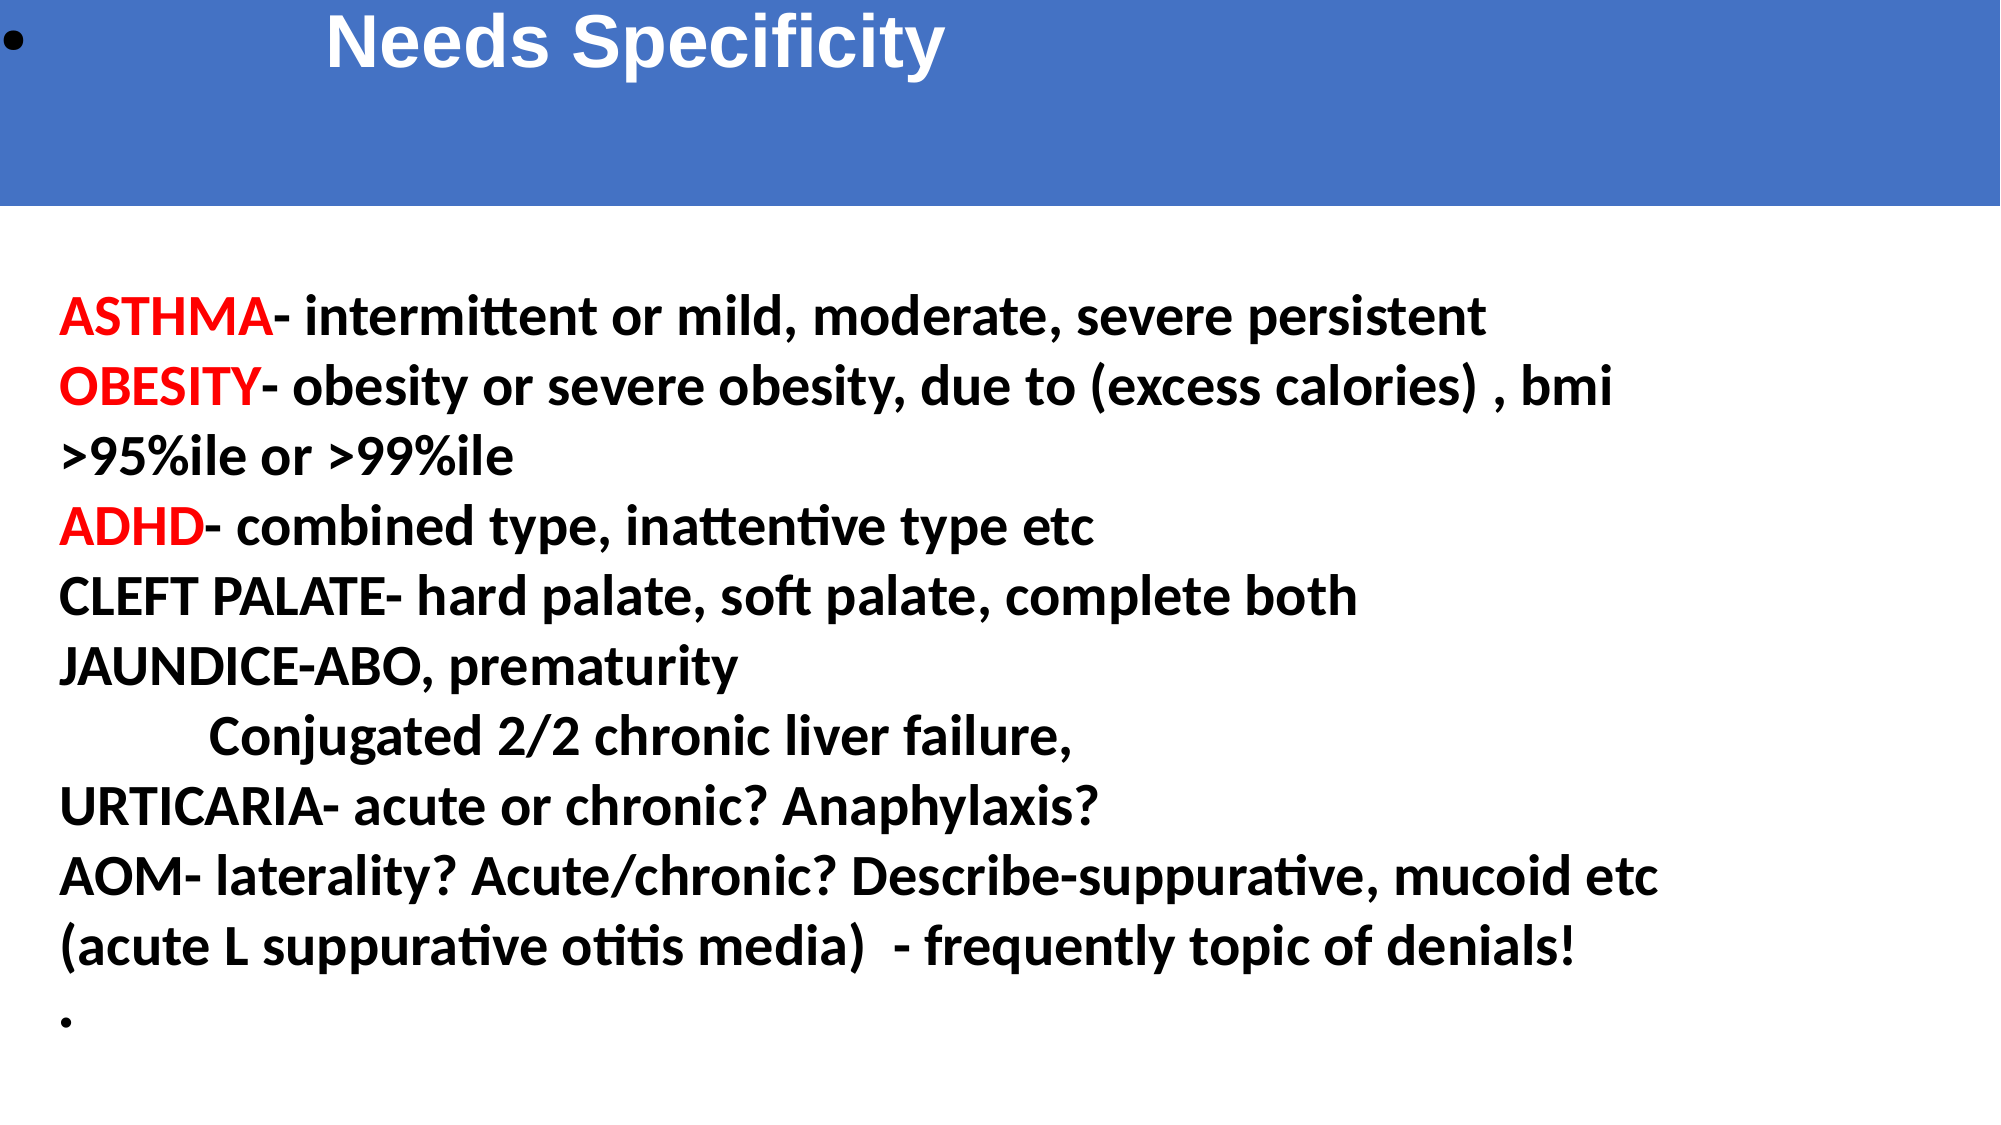

| Needs Specificity |
| --- |
ASTHMA- intermittent or mild, moderate, severe persistent
OBESITY- obesity or severe obesity, due to (excess calories) , bmi >95%ile or >99%ile
ADHD- combined type, inattentive type etc
CLEFT PALATE- hard palate, soft palate, complete both
JAUNDICE-ABO, prematurity
Conjugated 2/2 chronic liver failure,
URTICARIA- acute or chronic? Anaphylaxis?
AOM- laterality? Acute/chronic? Describe-suppurative, mucoid etc (acute L suppurative otitis media) - frequently topic of denials!